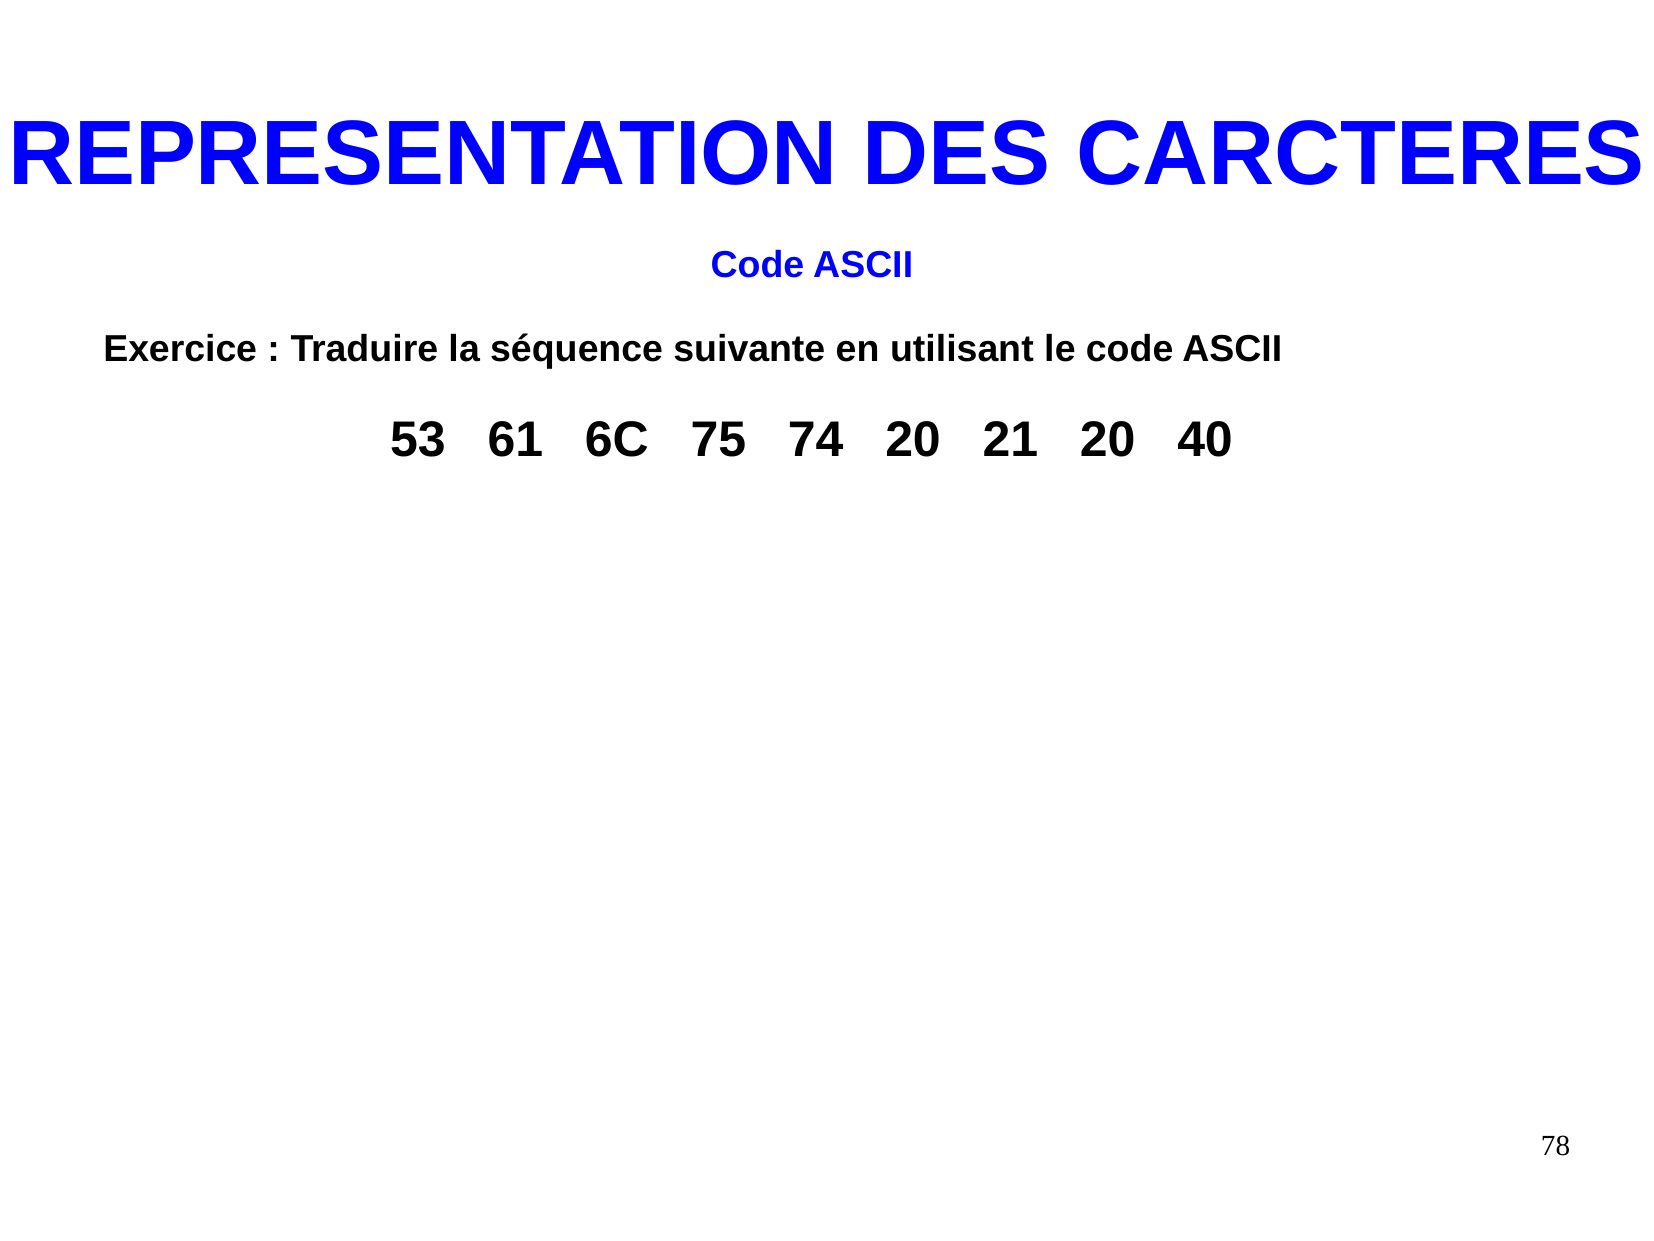

# REPRESENTATION DES CARCTERES
Code ASCII
Exercice : Traduire la séquence suivante en utilisant le code ASCII
53 61 6C 75 74 20 21 20 40
78